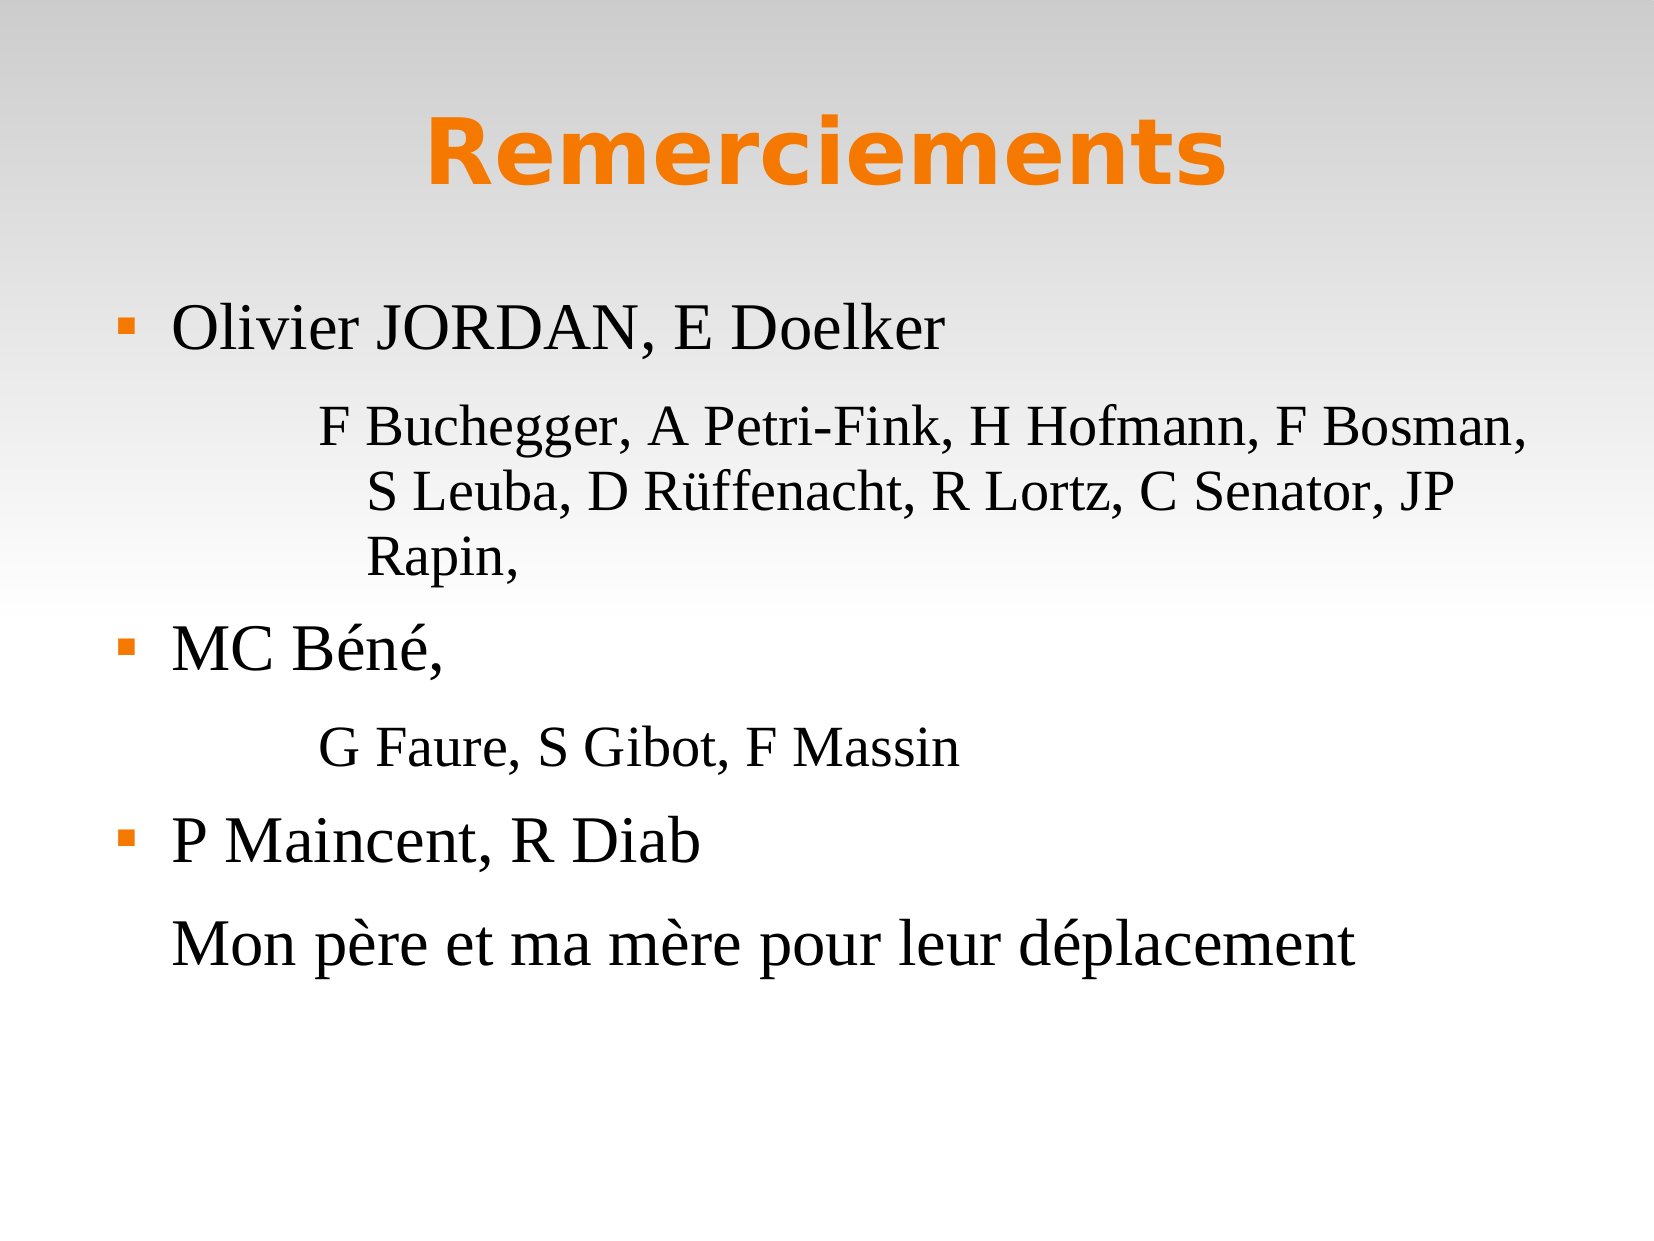

# Remerciements
Olivier JORDAN, E Doelker
F Buchegger, A Petri-Fink, H Hofmann, F Bosman, S Leuba, D Rüffenacht, R Lortz, C Senator, JP Rapin,
MC Béné,
G Faure, S Gibot, F Massin
P Maincent, R Diab
Mon père et ma mère pour leur déplacement